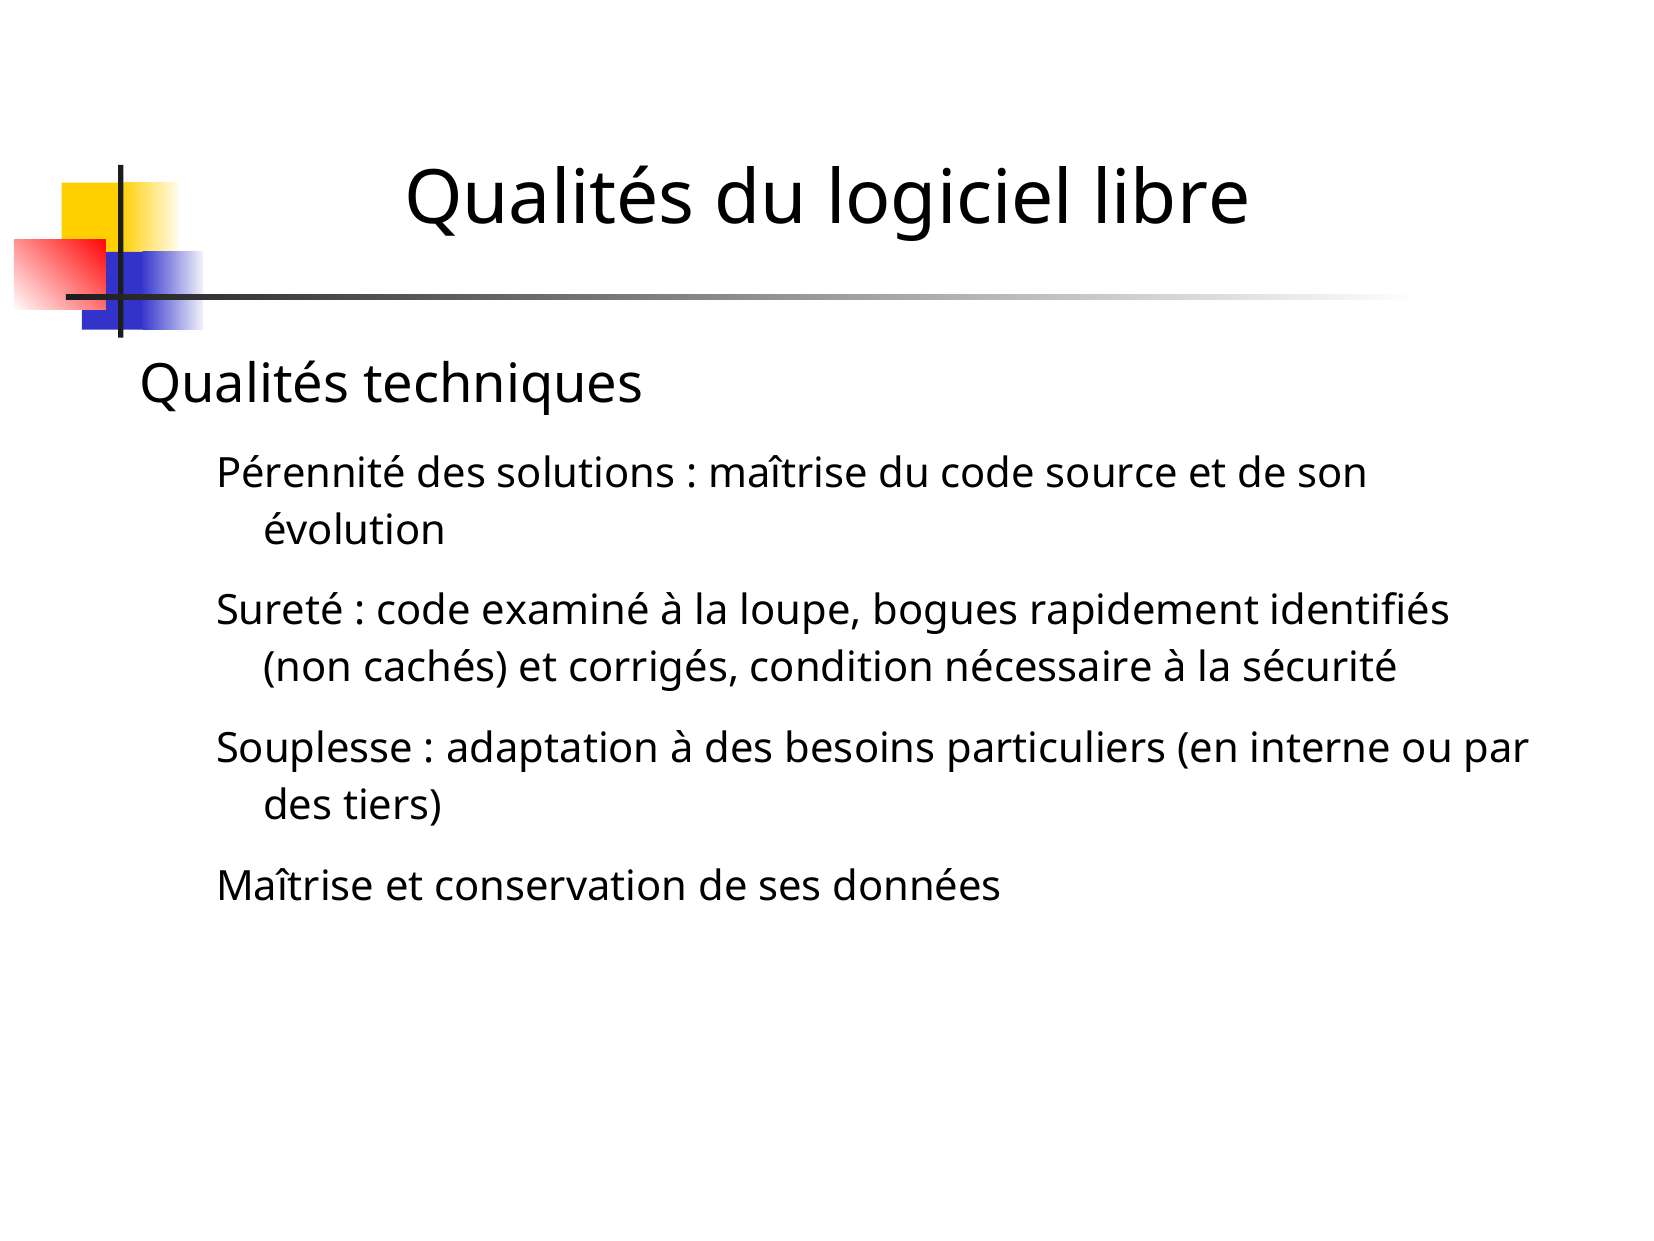

# Qualités du logiciel libre
Qualités techniques
Pérennité des solutions : maîtrise du code source et de son évolution
Sureté : code examiné à la loupe, bogues rapidement identifiés (non cachés) et corrigés, condition nécessaire à la sécurité
Souplesse : adaptation à des besoins particuliers (en interne ou par des tiers)
Maîtrise et conservation de ses données